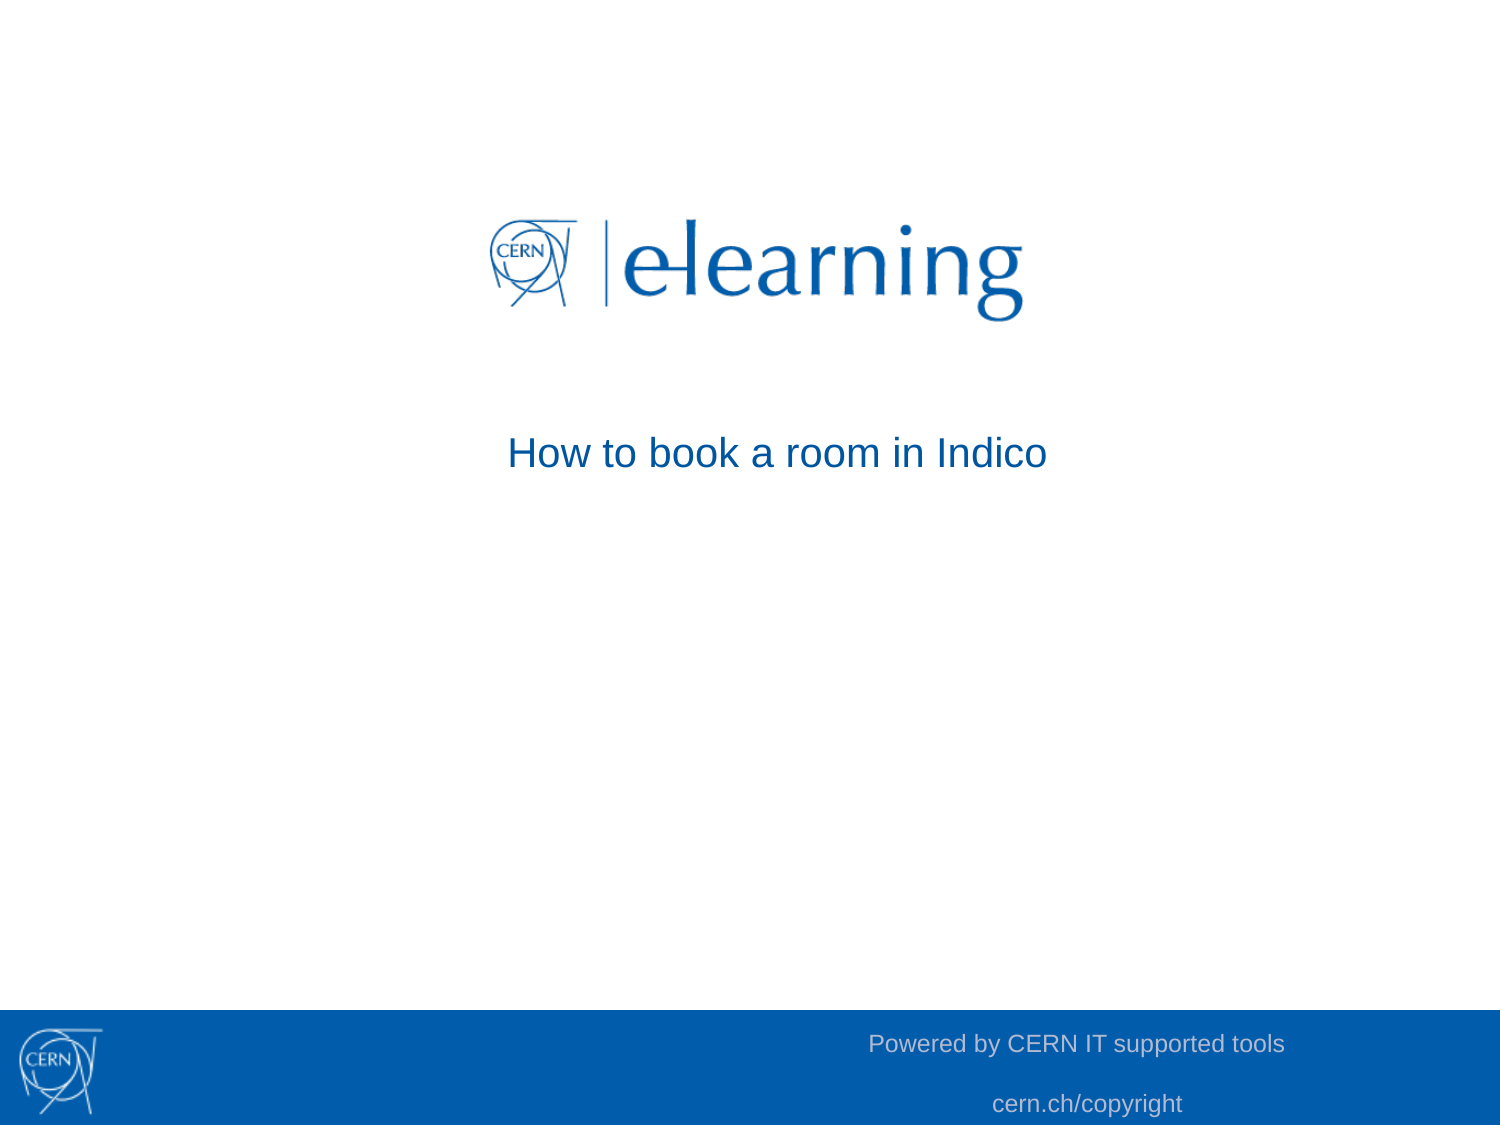

How to book a room in Indico
Powered by CERN IT supported tools cern.ch/copyright